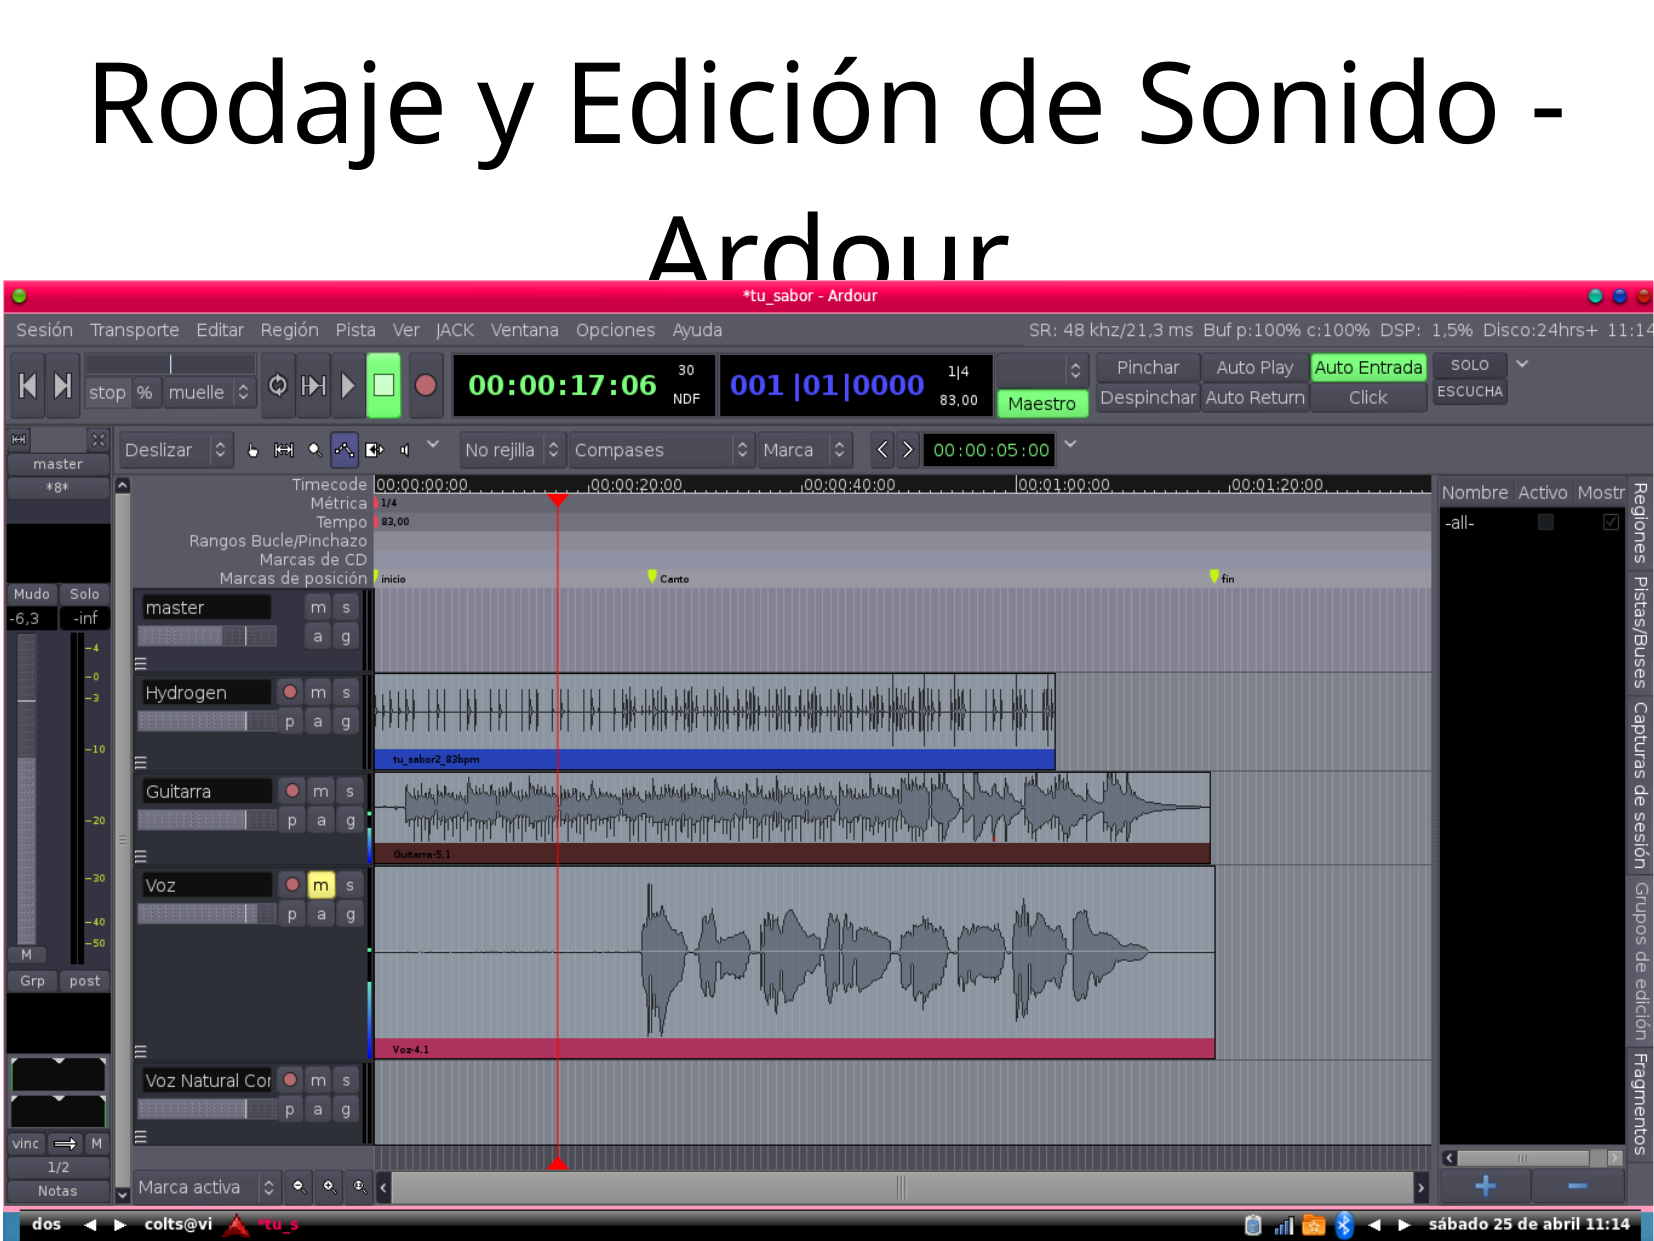

Rodaje y Edición de Sonido - Ardour
# Cómo asesinar...